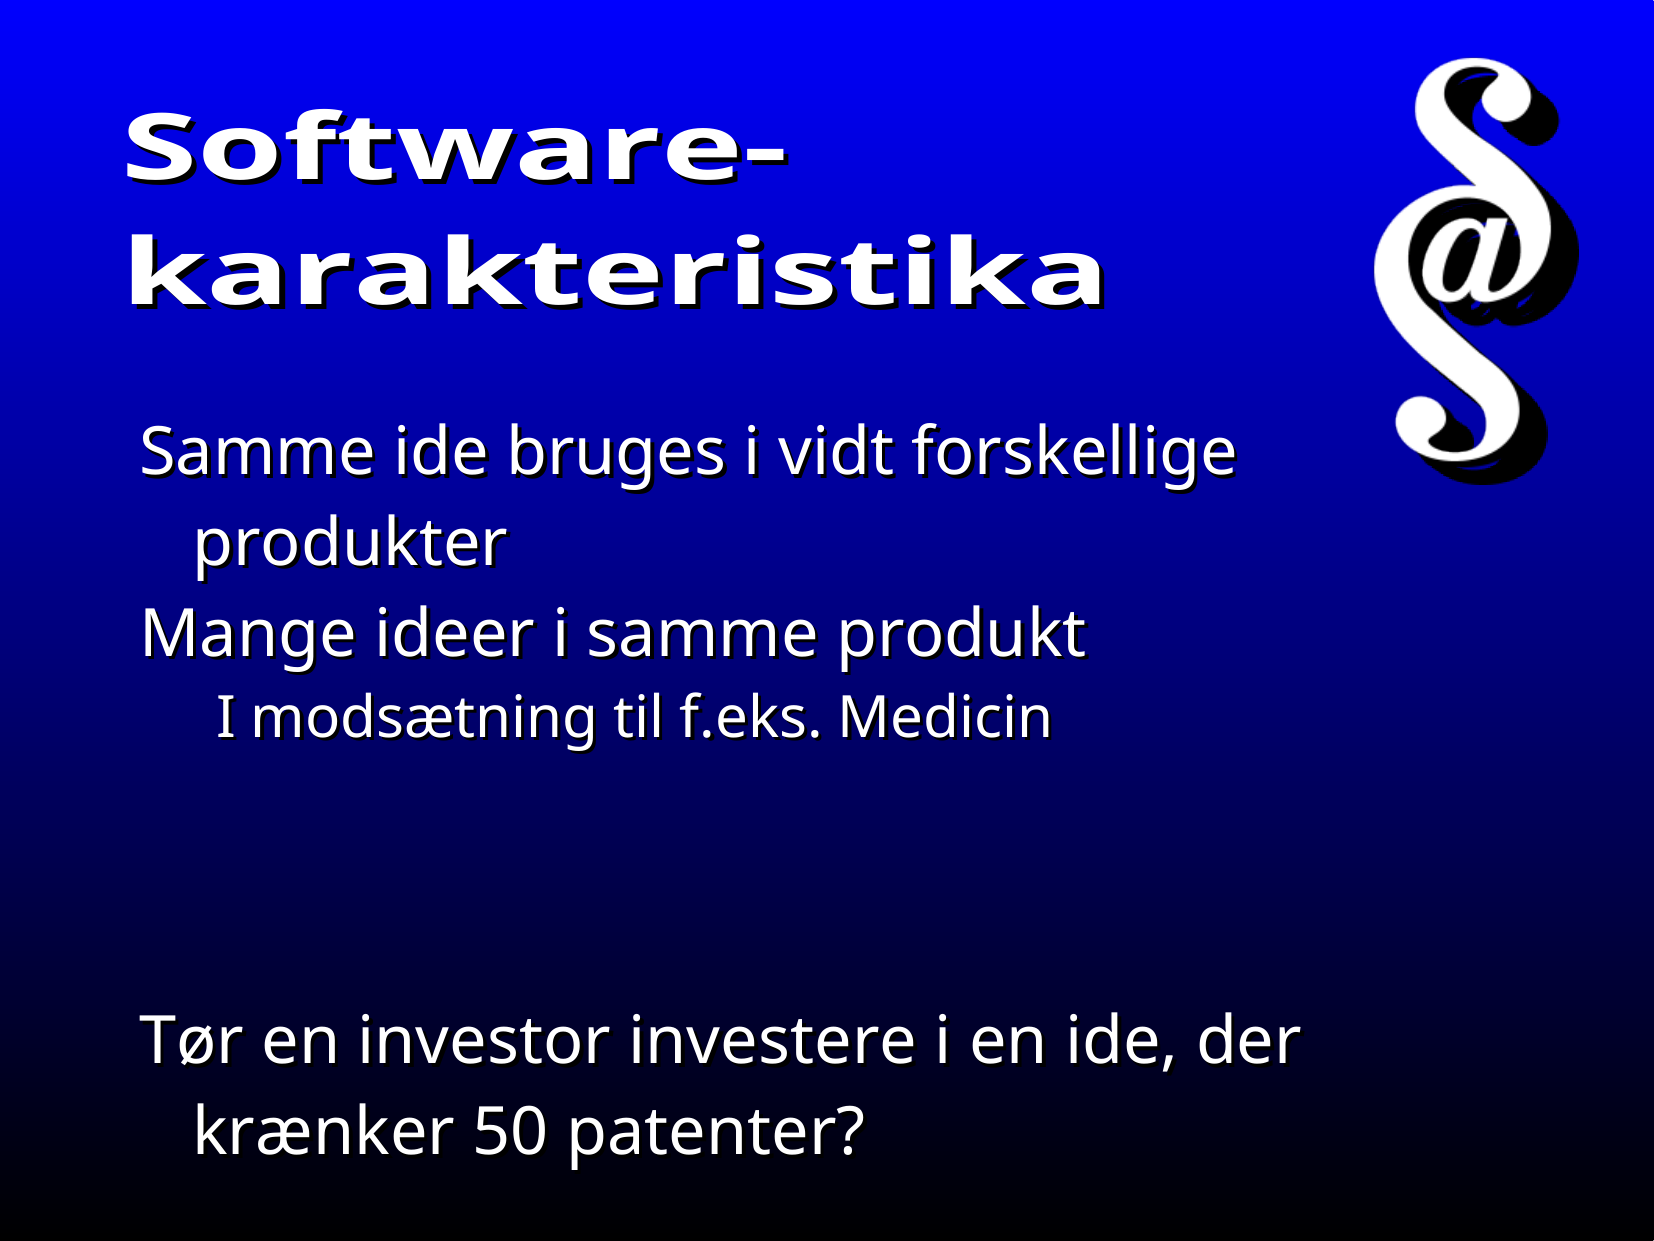

# Software- karakteristika
Samme ide bruges i vidt forskellige produkter
Mange ideer i samme produkt
I modsætning til f.eks. Medicin
Tør en investor investere i en ide, der krænker 50 patenter?